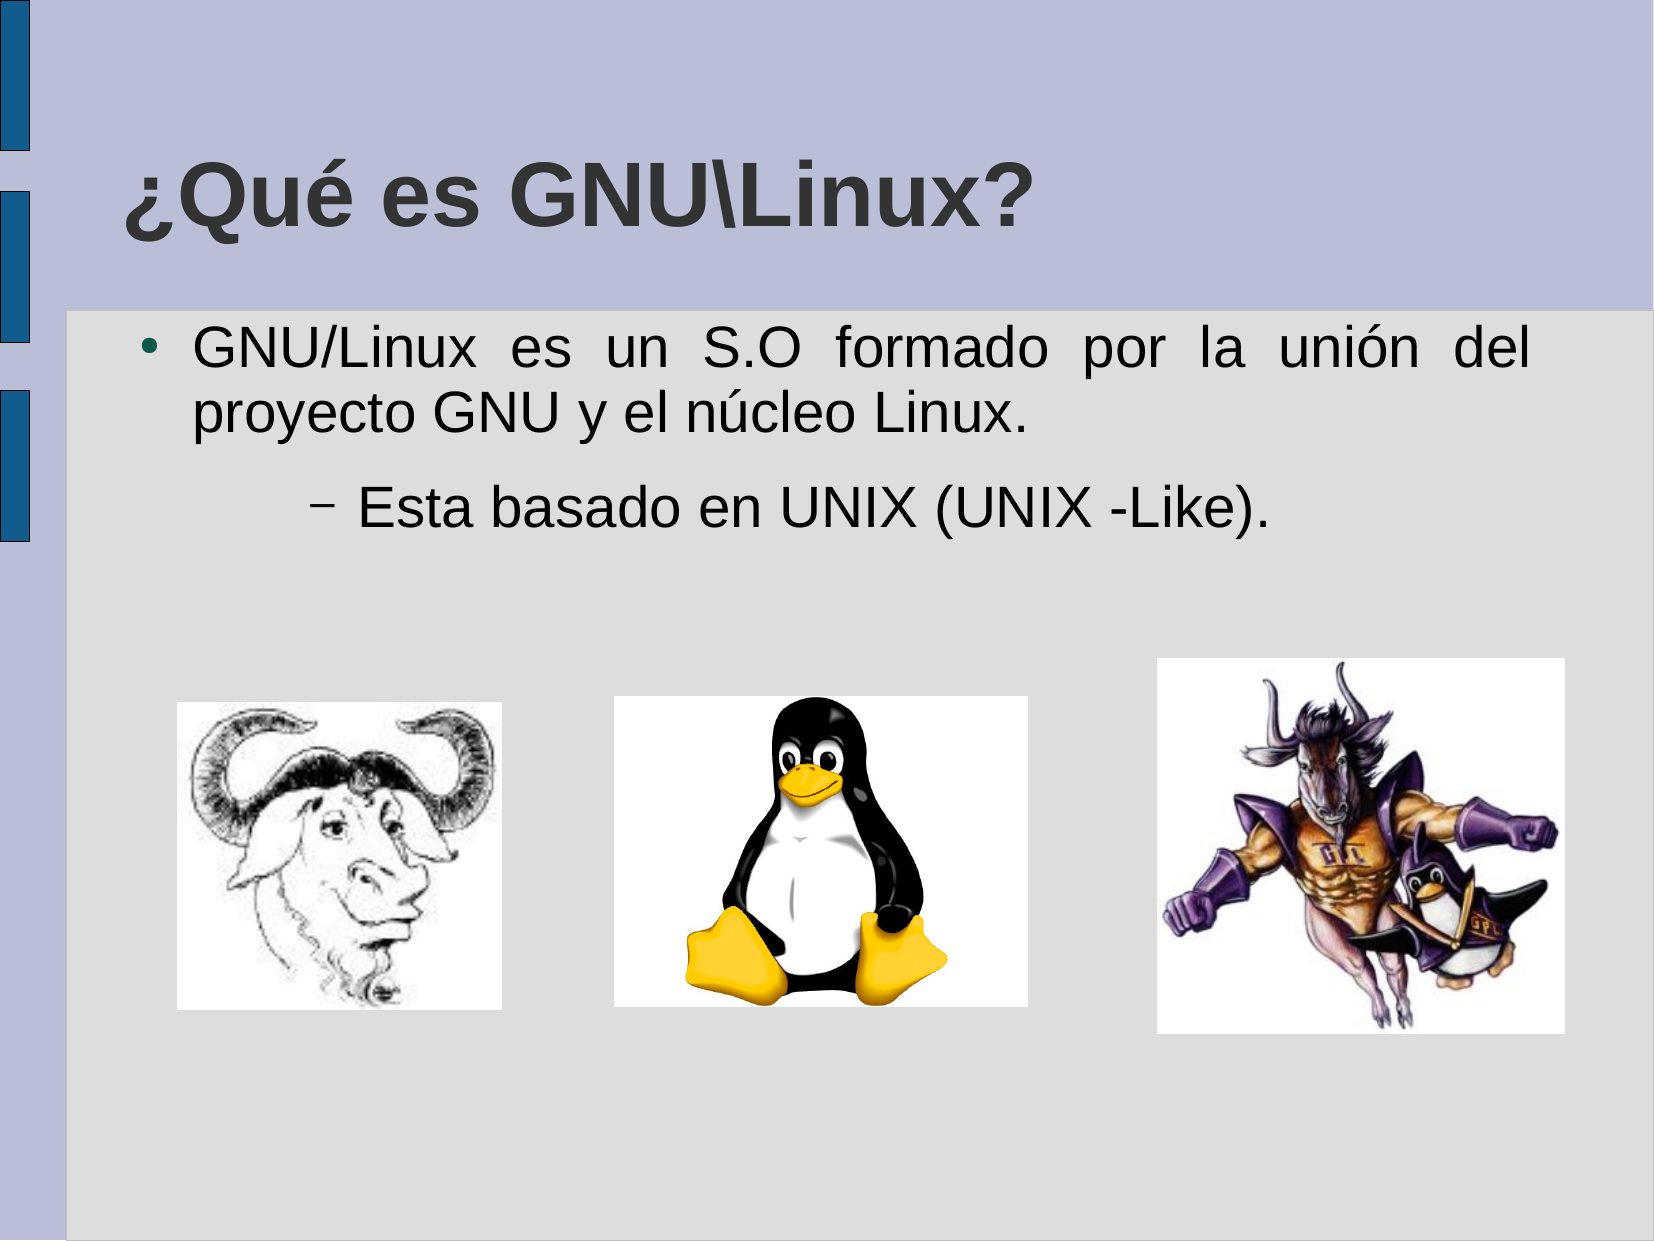

# ¿Qué es GNU\Linux?
GNU/Linux es un S.O formado por la unión del proyecto GNU y el núcleo Linux.
Esta basado en UNIX (UNIX -Like).